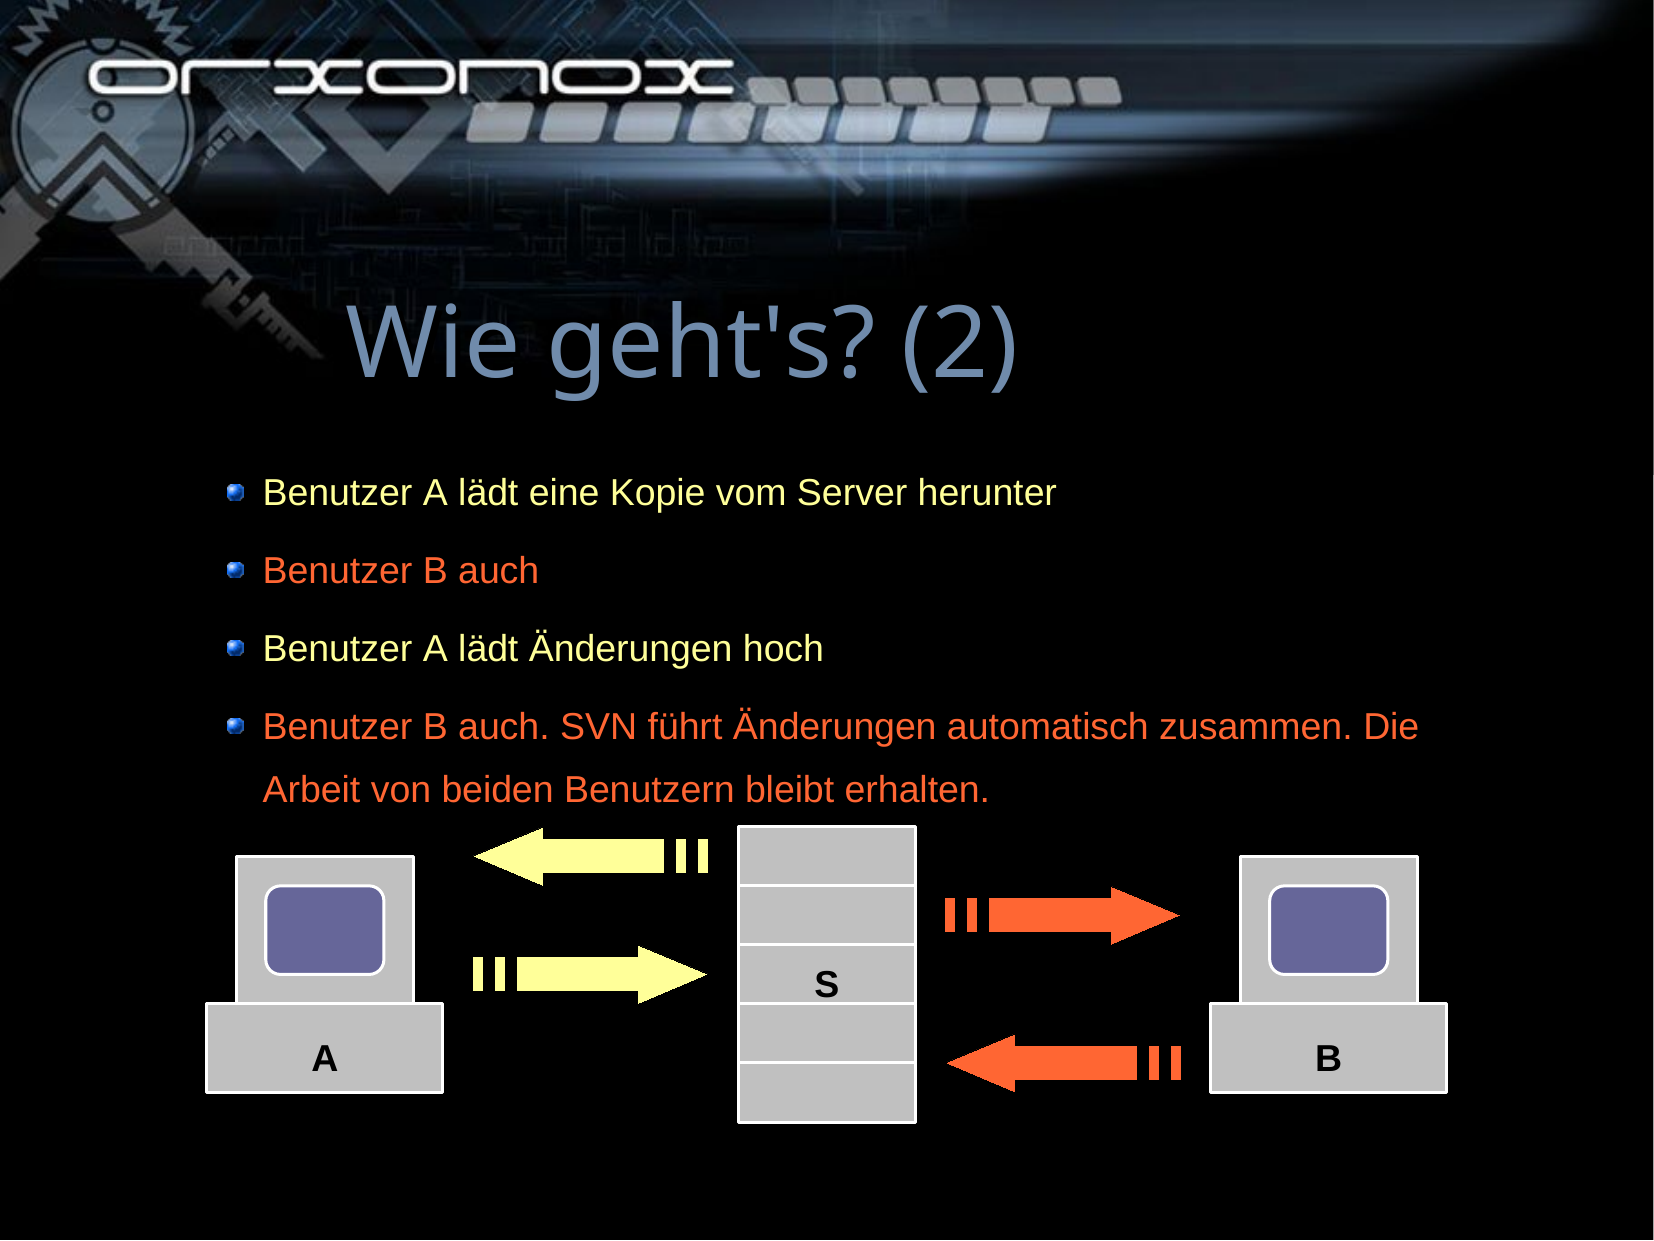

Wie geht's? (2)
Benutzer A lädt eine Kopie vom Server herunter
Benutzer B auch
Benutzer A lädt Änderungen hoch
Benutzer B auch. SVN führt Änderungen automatisch zusammen. Die Arbeit von beiden Benutzern bleibt erhalten.
A
B
S